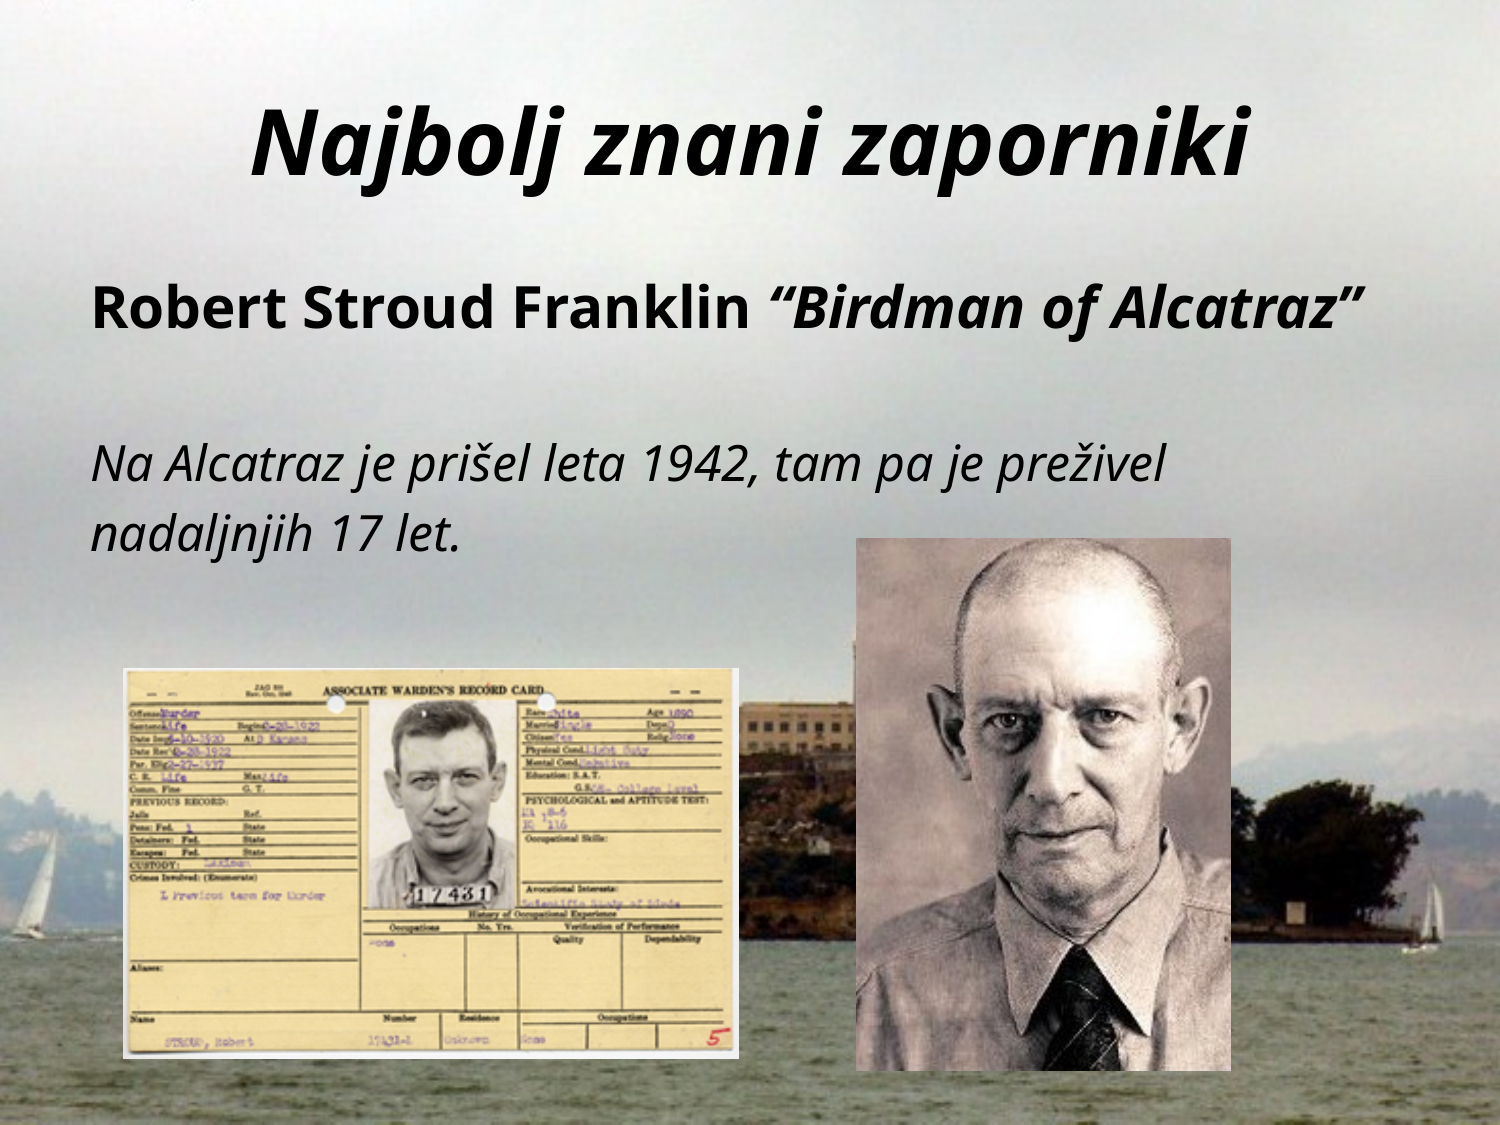

# Najbolj znani zaporniki
Robert Stroud Franklin “Birdman of Alcatraz”
Na Alcatraz je prišel leta 1942, tam pa je preživel
nadaljnjih 17 let.